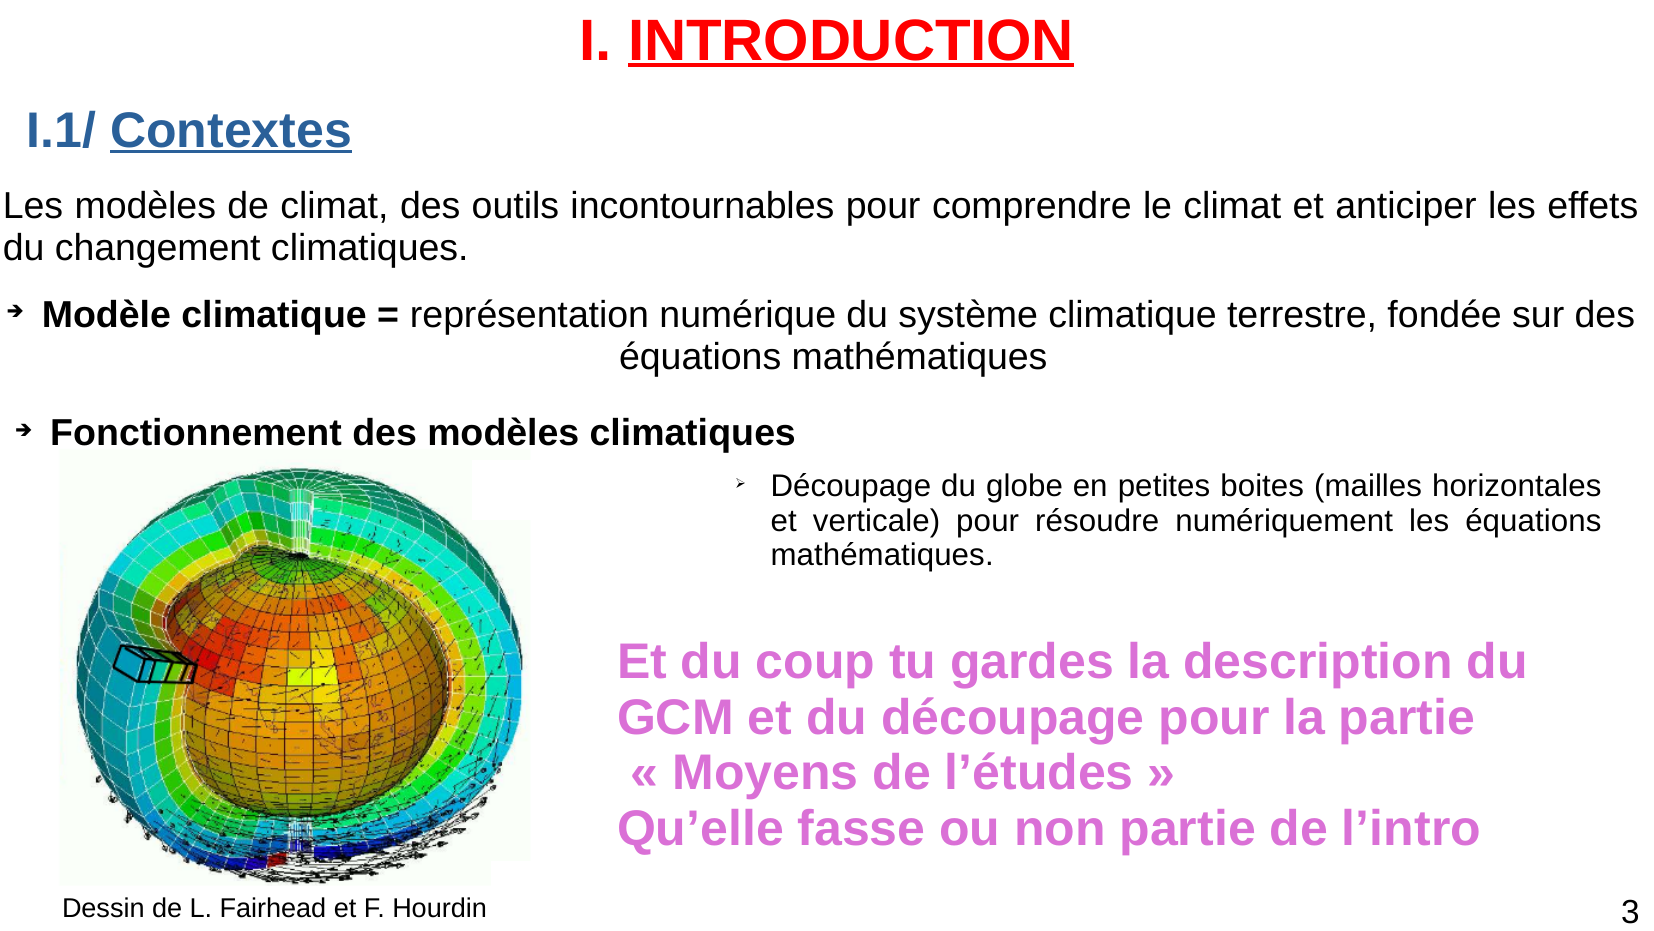

I. INTRODUCTION
I.1/ Contextes
Les modèles de climat, des outils incontournables pour comprendre le climat et anticiper les effets du changement climatiques.
Modèle climatique = représentation numérique du système climatique terrestre, fondée sur des équations mathématiques
Fonctionnement des modèles climatiques
Découpage du globe en petites boites (mailles horizontales et verticale) pour résoudre numériquement les équations mathématiques.
Et du coup tu gardes la description du
GCM et du découpage pour la partie
 « Moyens de l’études »
Qu’elle fasse ou non partie de l’intro
Dessin de L. Fairhead et F. Hourdin
3